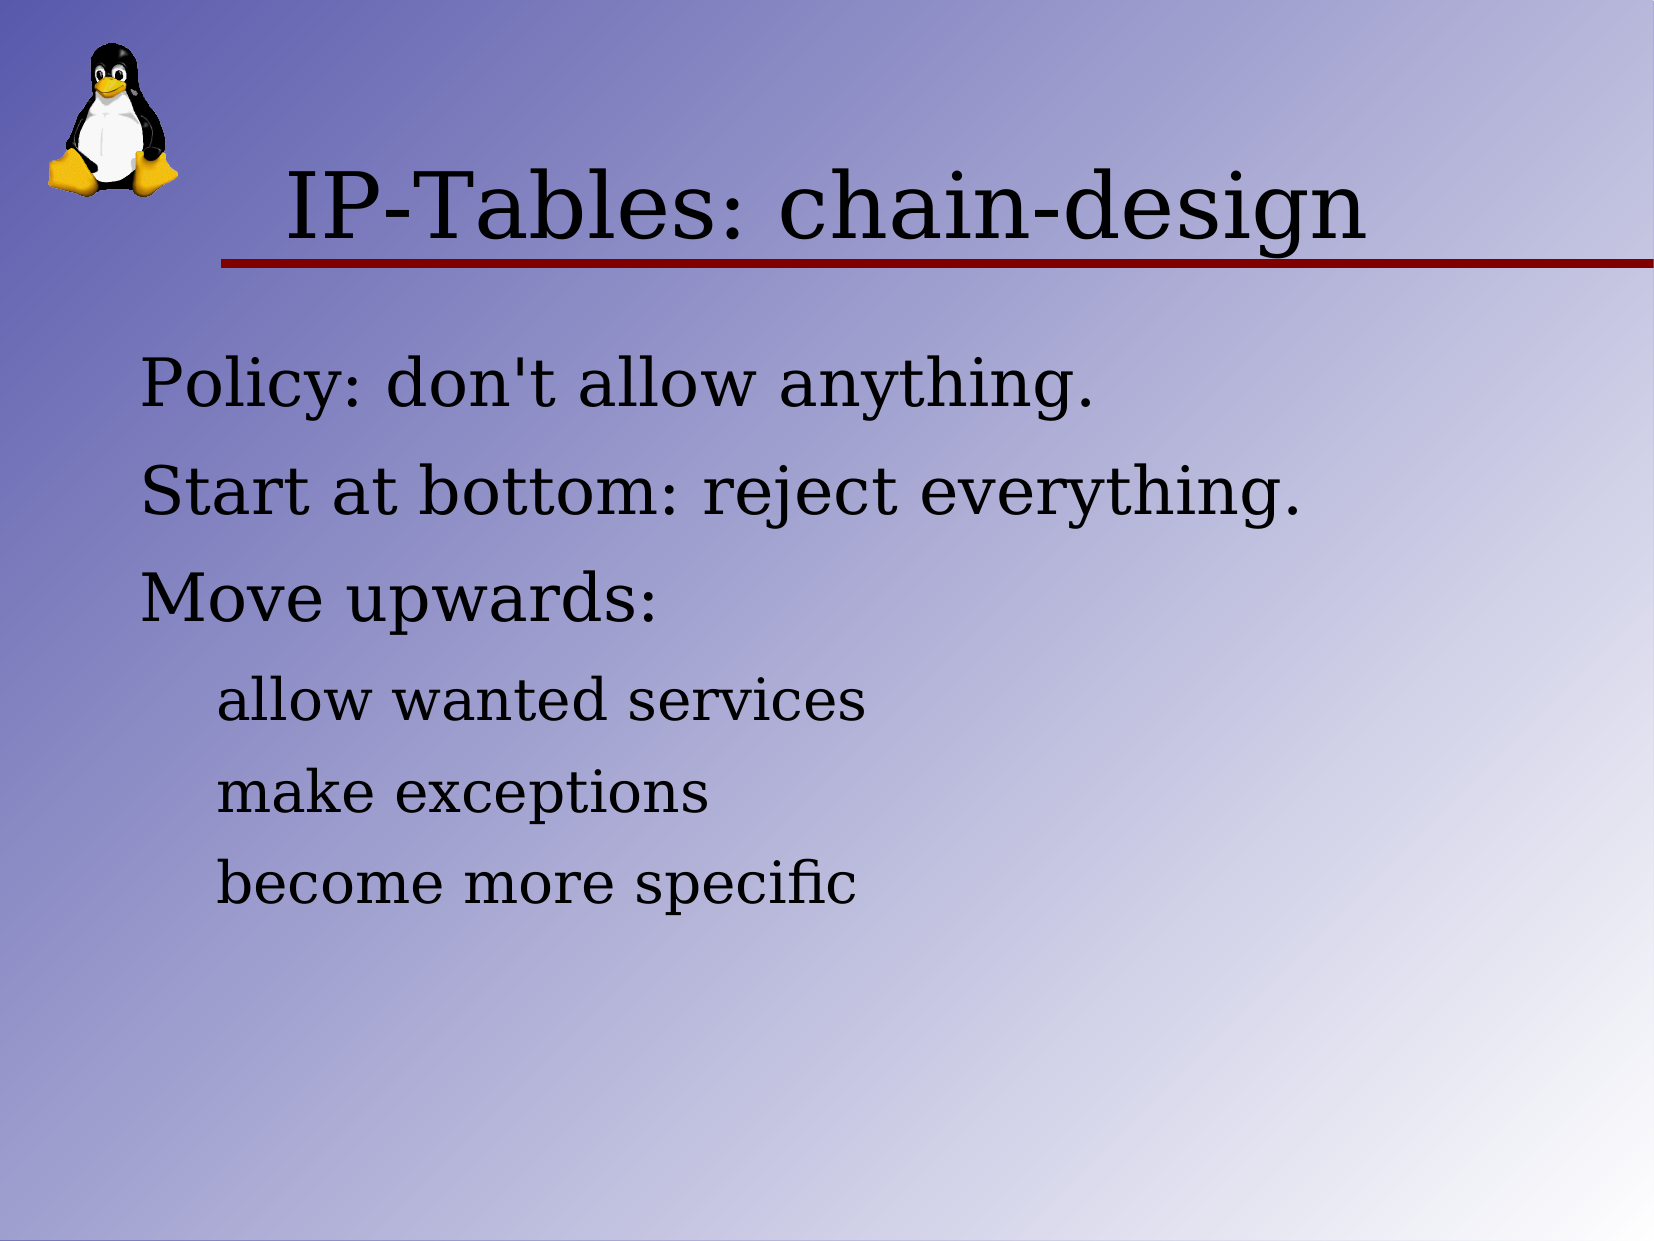

# IP-Tables: chain-design
Policy: don't allow anything.
Start at bottom: reject everything.
Move upwards:
allow wanted services
make exceptions
become more specific